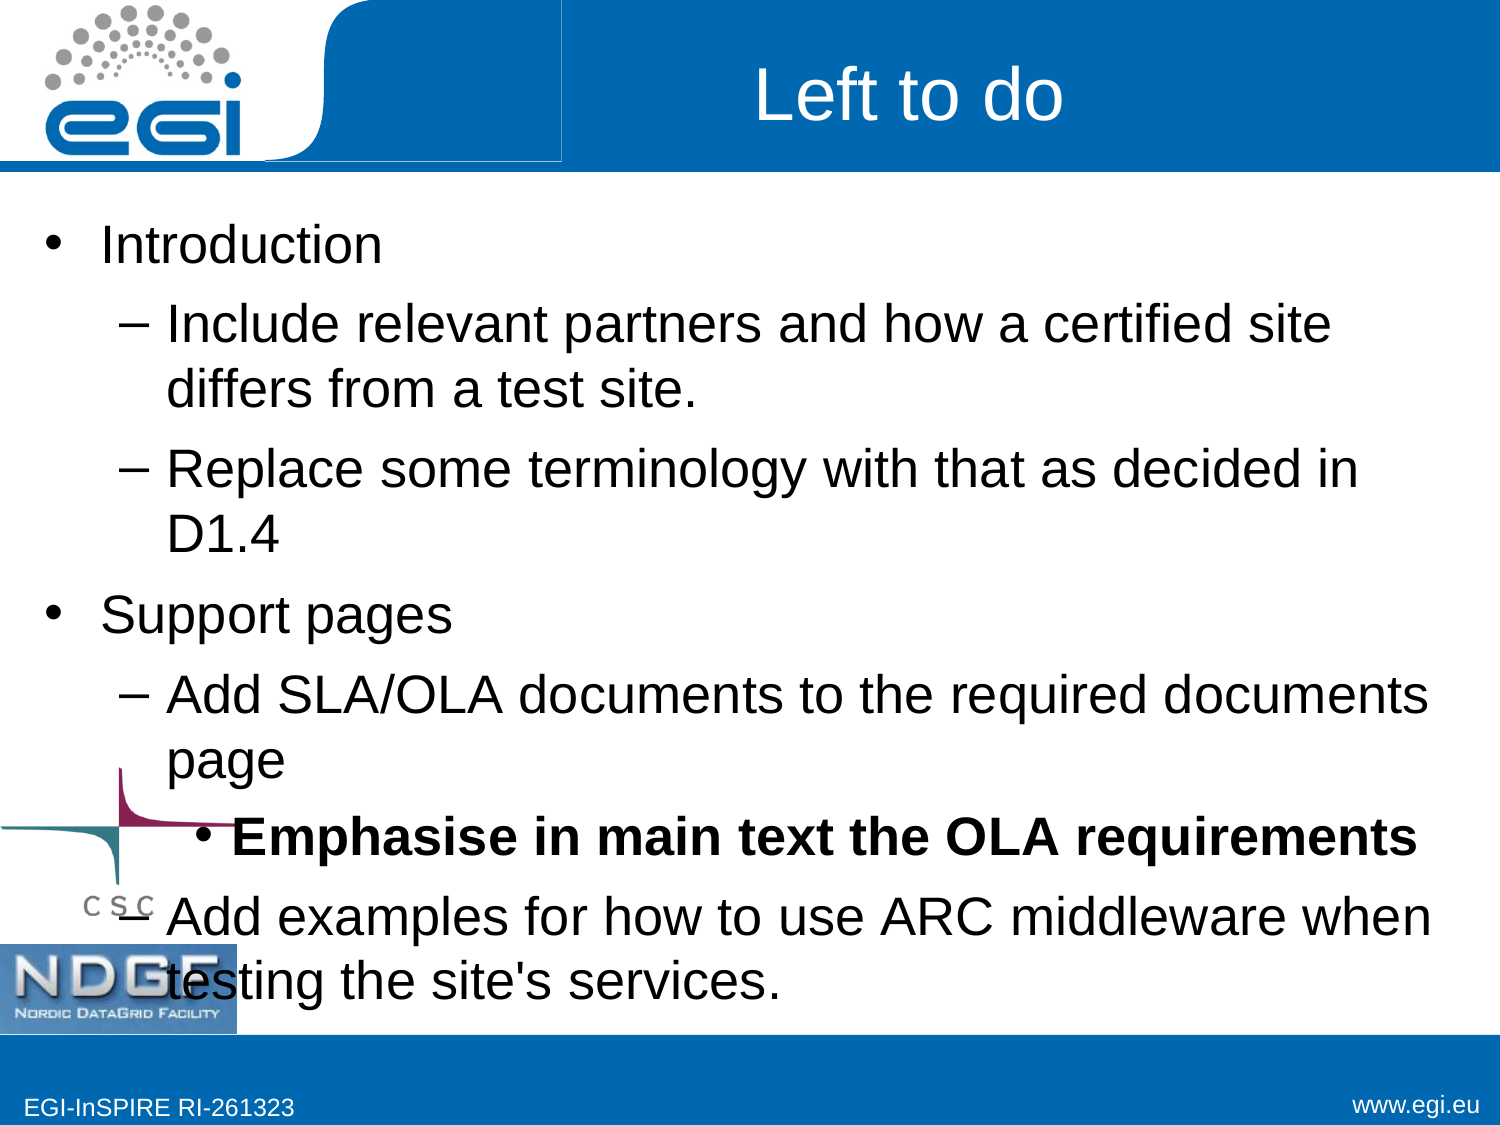

# Left to do
Introduction
Include relevant partners and how a certified site differs from a test site.
Replace some terminology with that as decided in D1.4
Support pages
Add SLA/OLA documents to the required documents page
Emphasise in main text the OLA requirements
Add examples for how to use ARC middleware when testing the site's services.